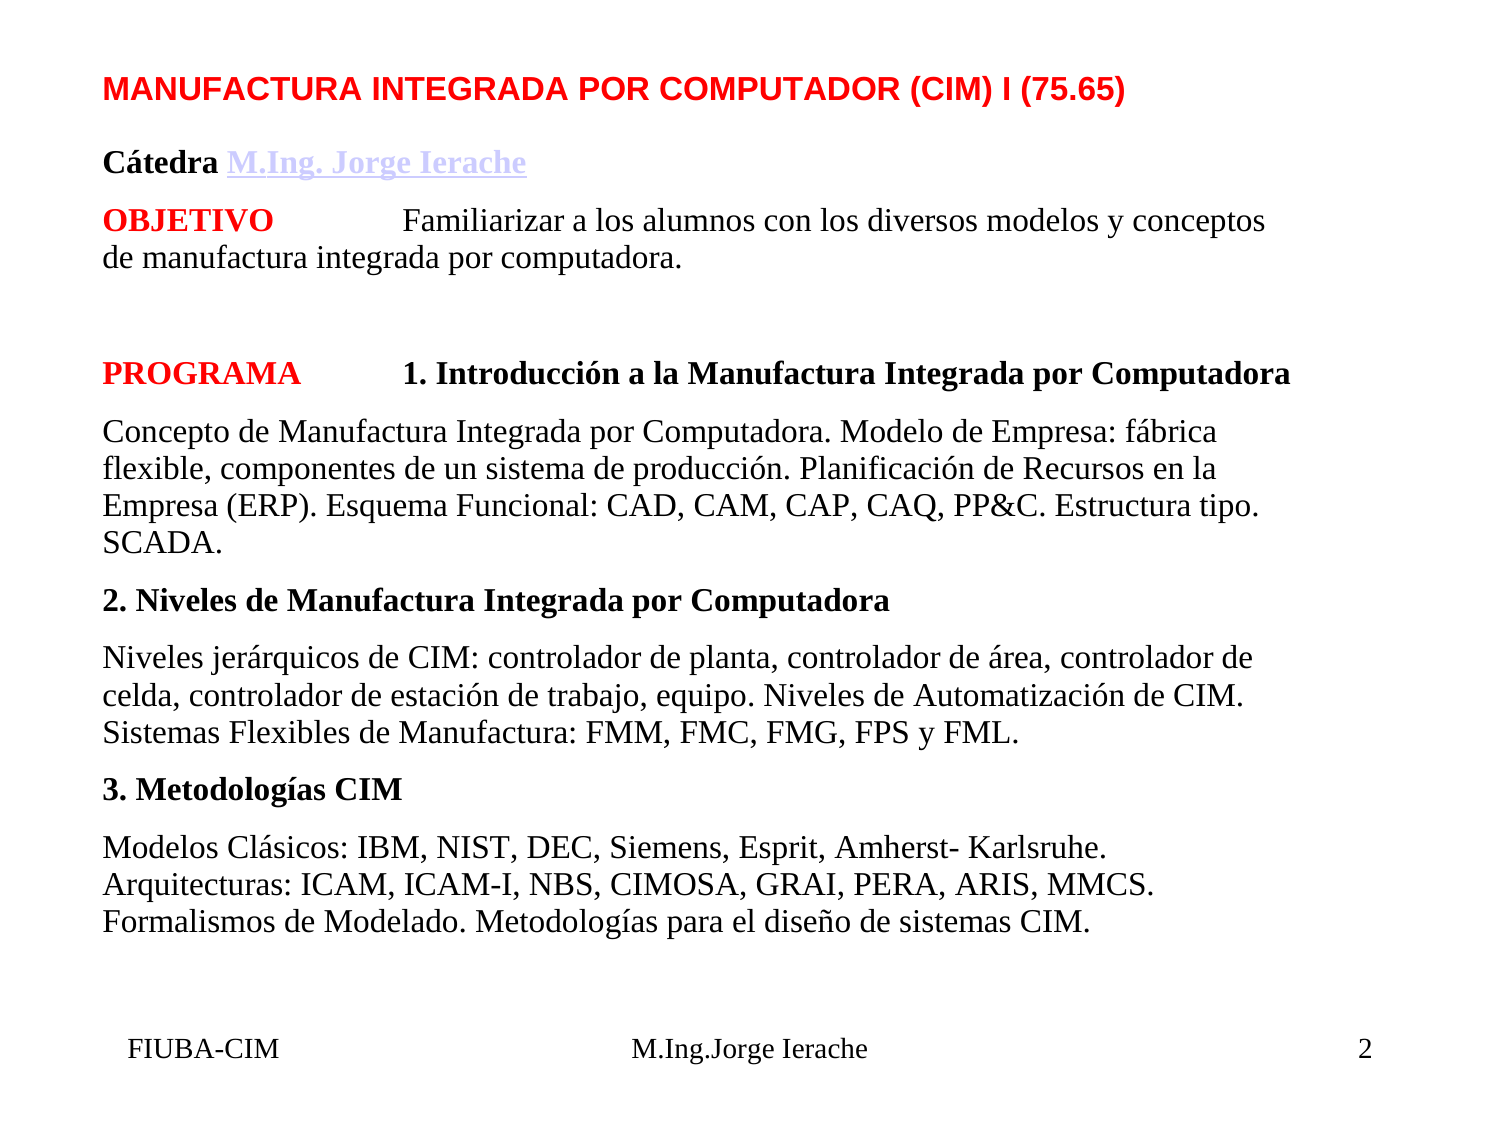

MANUFACTURA INTEGRADA POR COMPUTADOR (CIM) I (75.65)
Cátedra M.Ing. Jorge Ierache
OBJETIVO	Familiarizar a los alumnos con los diversos modelos y conceptos de manufactura integrada por computadora.
PROGRAMA	1. Introducción a la Manufactura Integrada por Computadora
Concepto de Manufactura Integrada por Computadora. Modelo de Empresa: fábrica flexible, componentes de un sistema de producción. Planificación de Recursos en la Empresa (ERP). Esquema Funcional: CAD, CAM, CAP, CAQ, PP&C. Estructura tipo. SCADA.
2. Niveles de Manufactura Integrada por Computadora
Niveles jerárquicos de CIM: controlador de planta, controlador de área, controlador de celda, controlador de estación de trabajo, equipo. Niveles de Automatización de CIM. Sistemas Flexibles de Manufactura: FMM, FMC, FMG, FPS y FML.
3. Metodologías CIM
Modelos Clásicos: IBM, NIST, DEC, Siemens, Esprit, Amherst- Karlsruhe. Arquitecturas: ICAM, ICAM-I, NBS, CIMOSA, GRAI, PERA, ARIS, MMCS. Formalismos de Modelado. Metodologías para el diseño de sistemas CIM.
FIUBA-CIM
M.Ing.Jorge Ierache
2